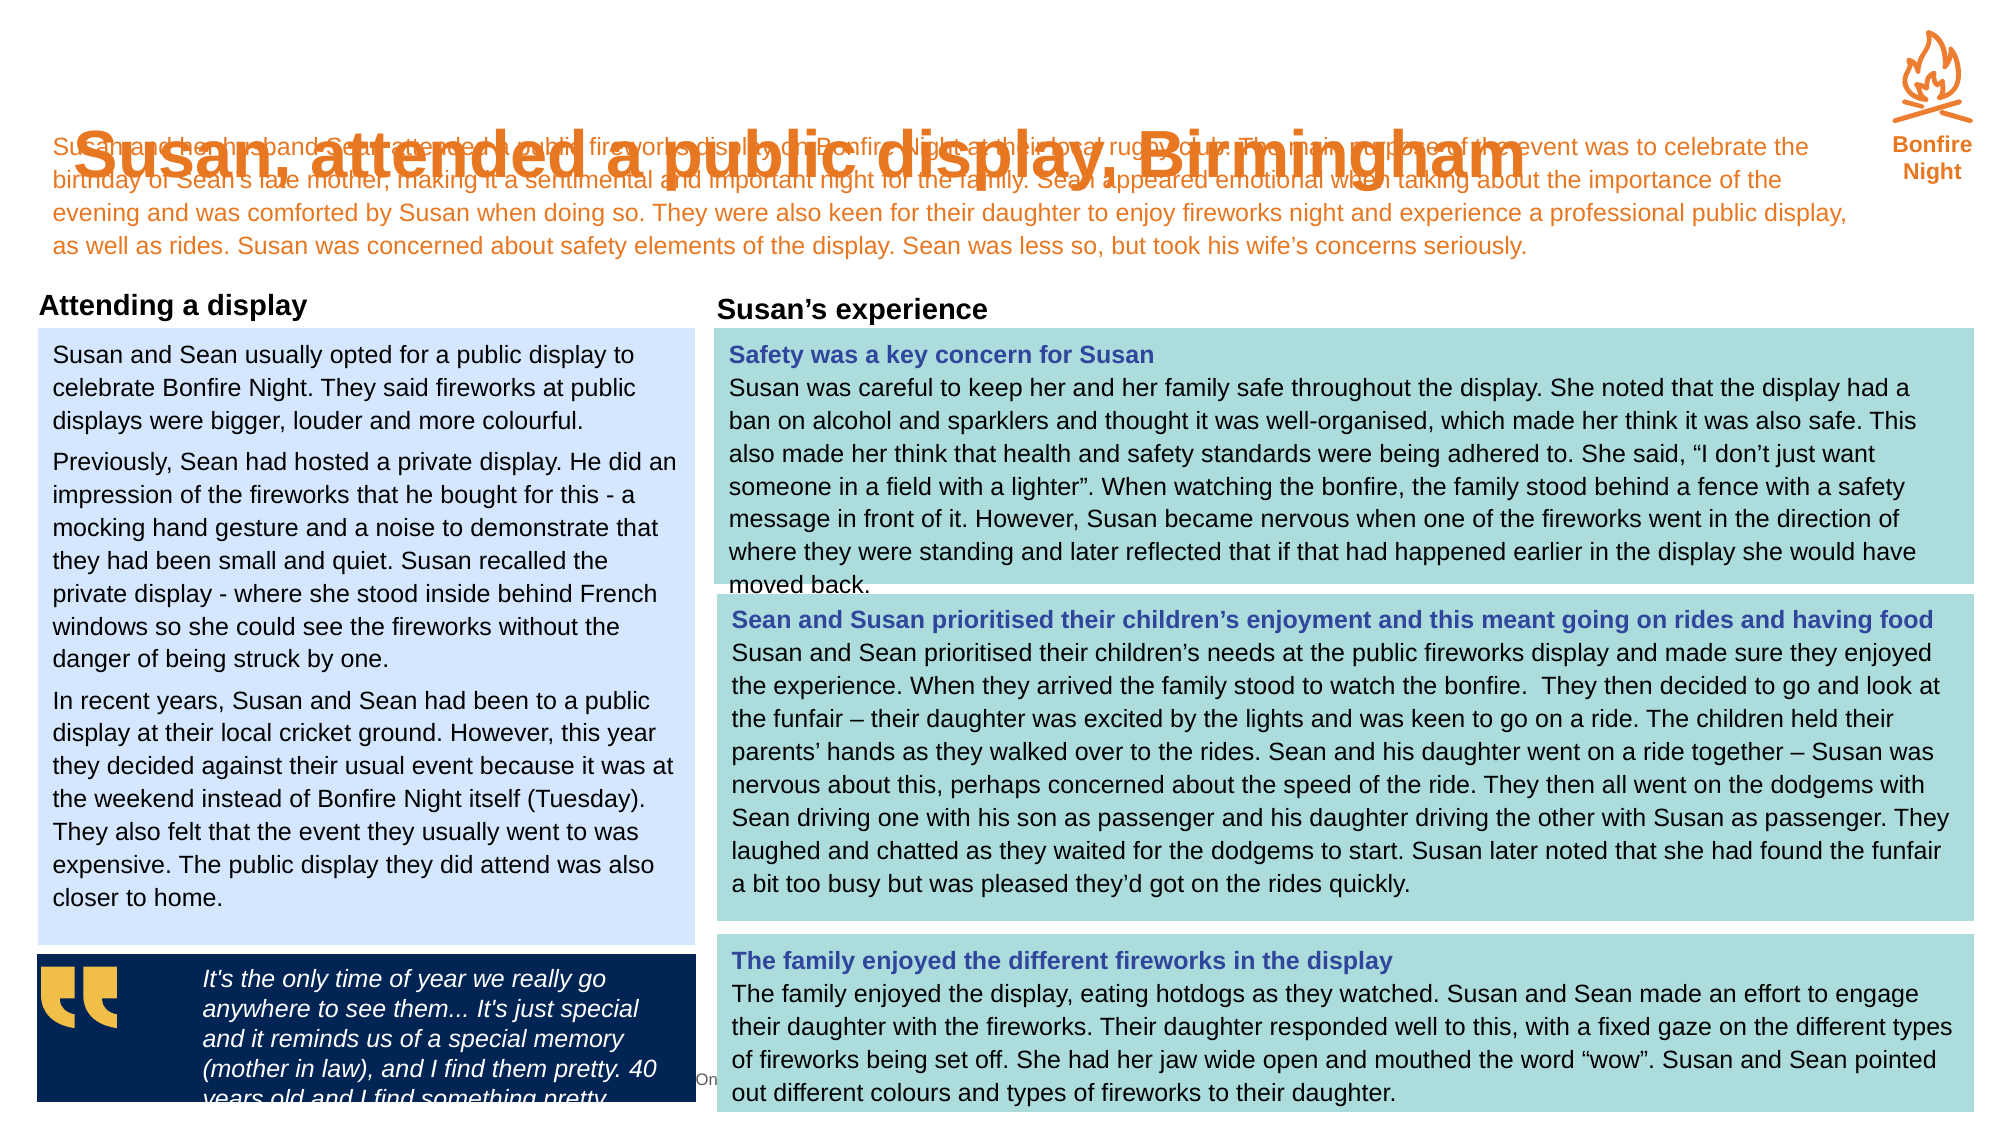

# Susan, attended a public display, Birmingham
Susan and her husband Sean attended a public fireworks display on Bonfire Night at their local rugby club. The main purpose of the event was to celebrate the birthday of Sean’s late mother, making it a sentimental and important night for the family. Sean appeared emotional when talking about the importance of the evening and was comforted by Susan when doing so. They were also keen for their daughter to enjoy fireworks night and experience a professional public display, as well as rides. Susan was concerned about safety elements of the display. Sean was less so, but took his wife’s concerns seriously.
Bonfire Night
Attending a display
Susan’s experience
Susan and Sean usually opted for a public display to celebrate Bonfire Night. They said fireworks at public displays were bigger, louder and more colourful.
Previously, Sean had hosted a private display. He did an impression of the fireworks that he bought for this - a mocking hand gesture and a noise to demonstrate that they had been small and quiet. Susan recalled the private display - where she stood inside behind French windows so she could see the fireworks without the danger of being struck by one.
In recent years, Susan and Sean had been to a public display at their local cricket ground. However, this year they decided against their usual event because it was at the weekend instead of Bonfire Night itself (Tuesday). They also felt that the event they usually went to was expensive. The public display they did attend was also closer to home.
Safety was a key concern for Susan
Susan was careful to keep her and her family safe throughout the display. She noted that the display had a ban on alcohol and sparklers and thought it was well-organised, which made her think it was also safe. This also made her think that health and safety standards were being adhered to. She said, “I don’t just want someone in a field with a lighter”. When watching the bonfire, the family stood behind a fence with a safety message in front of it. However, Susan became nervous when one of the fireworks went in the direction of where they were standing and later reflected that if that had happened earlier in the display she would have moved back.
Sean and Susan prioritised their children’s enjoyment and this meant going on rides and having food
Susan and Sean prioritised their children’s needs at the public fireworks display and made sure they enjoyed the experience. When they arrived the family stood to watch the bonfire. They then decided to go and look at the funfair – their daughter was excited by the lights and was keen to go on a ride. The children held their parents’ hands as they walked over to the rides. Sean and his daughter went on a ride together – Susan was nervous about this, perhaps concerned about the speed of the ride. They then all went on the dodgems with Sean driving one with his son as passenger and his daughter driving the other with Susan as passenger. They laughed and chatted as they waited for the dodgems to start. Susan later noted that she had found the funfair a bit too busy but was pleased they’d got on the rides quickly.
The family enjoyed the different fireworks in the display
The family enjoyed the display, eating hotdogs as they watched. Susan and Sean made an effort to engage their daughter with the fireworks. Their daughter responded well to this, with a fixed gaze on the different types of fireworks being set off. She had her jaw wide open and mouthed the word “wow”. Susan and Sean pointed out different colours and types of fireworks to their daughter.
It's the only time of year we really go anywhere to see them... It's just special and it reminds us of a special memory (mother in law), and I find them pretty. 40 years old and I find something pretty.